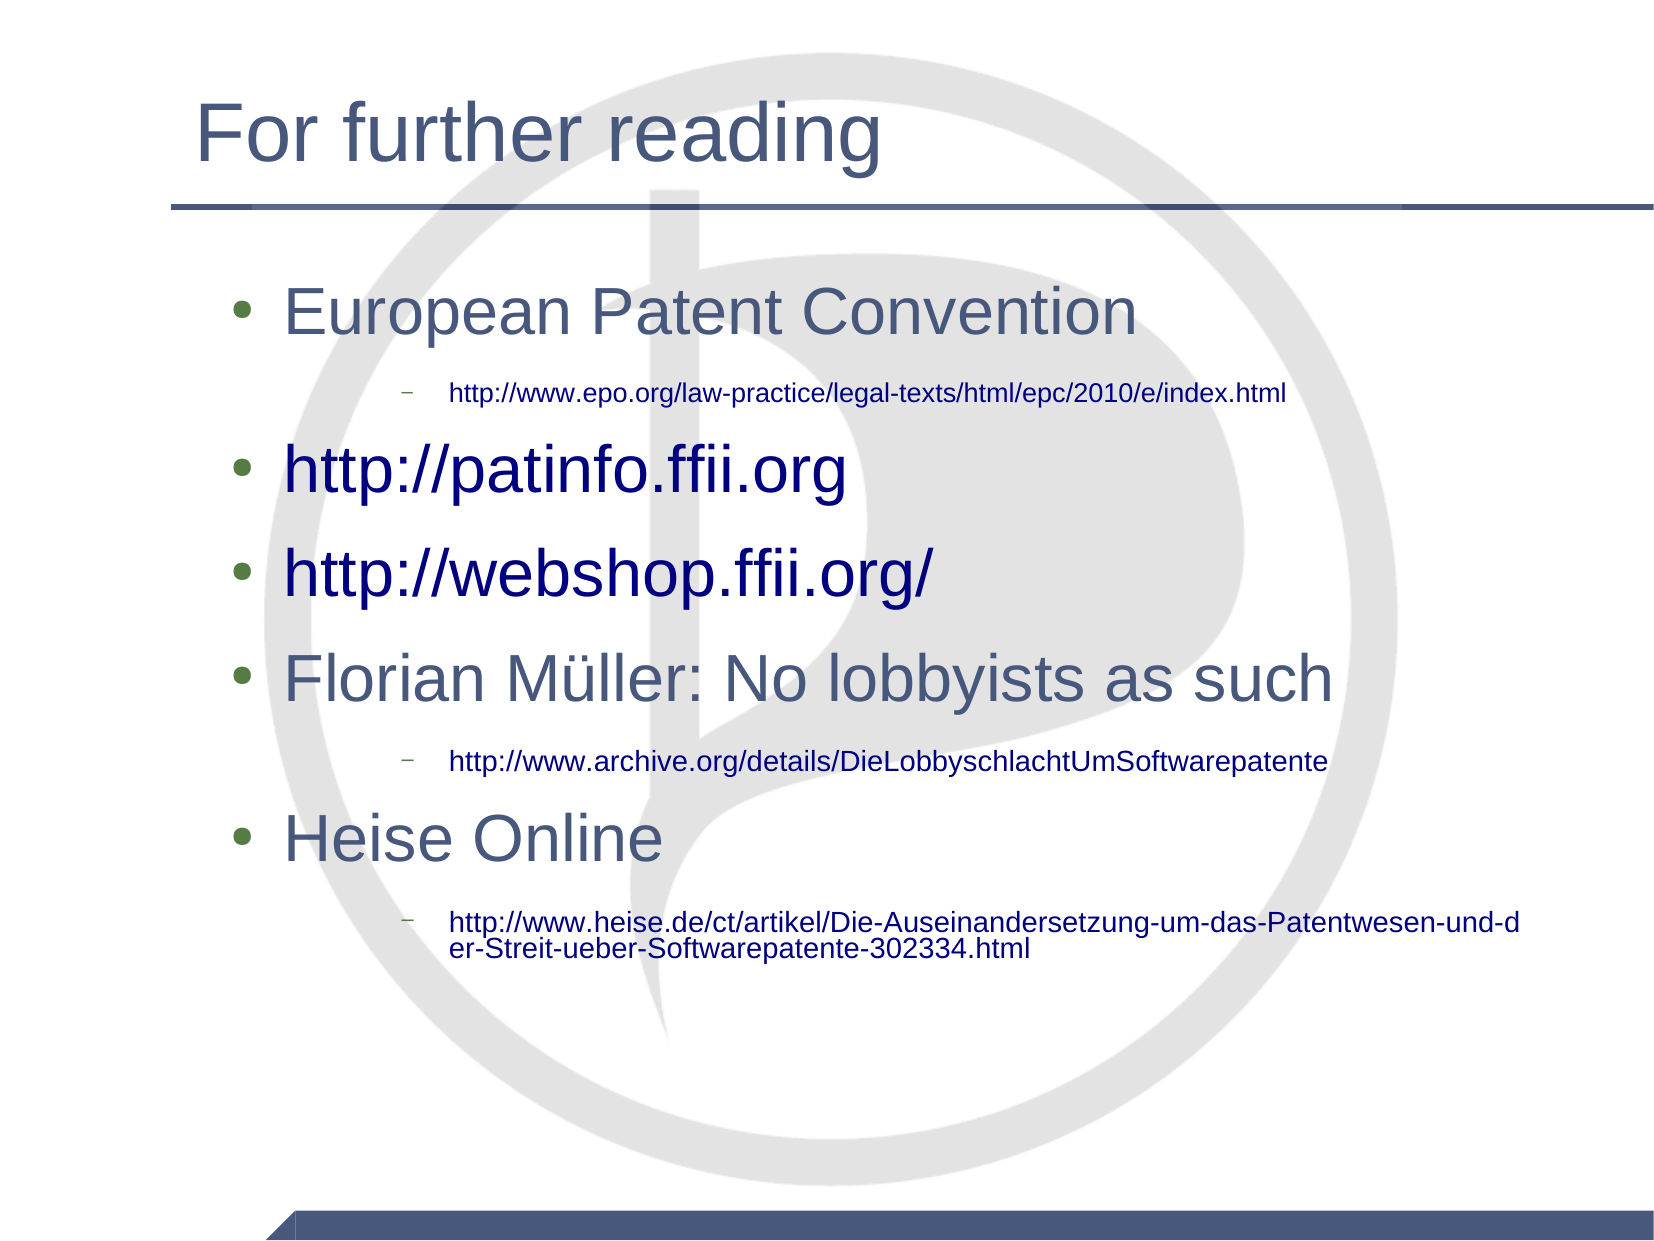

# For further reading
European Patent Convention
http://www.epo.org/law-practice/legal-texts/html/epc/2010/e/index.html
http://patinfo.ffii.org
http://webshop.ffii.org/
Florian Müller: No lobbyists as such
http://www.archive.org/details/DieLobbyschlachtUmSoftwarepatente
Heise Online
http://www.heise.de/ct/artikel/Die-Auseinandersetzung-um-das-Patentwesen-und-der-Streit-ueber-Softwarepatente-302334.html